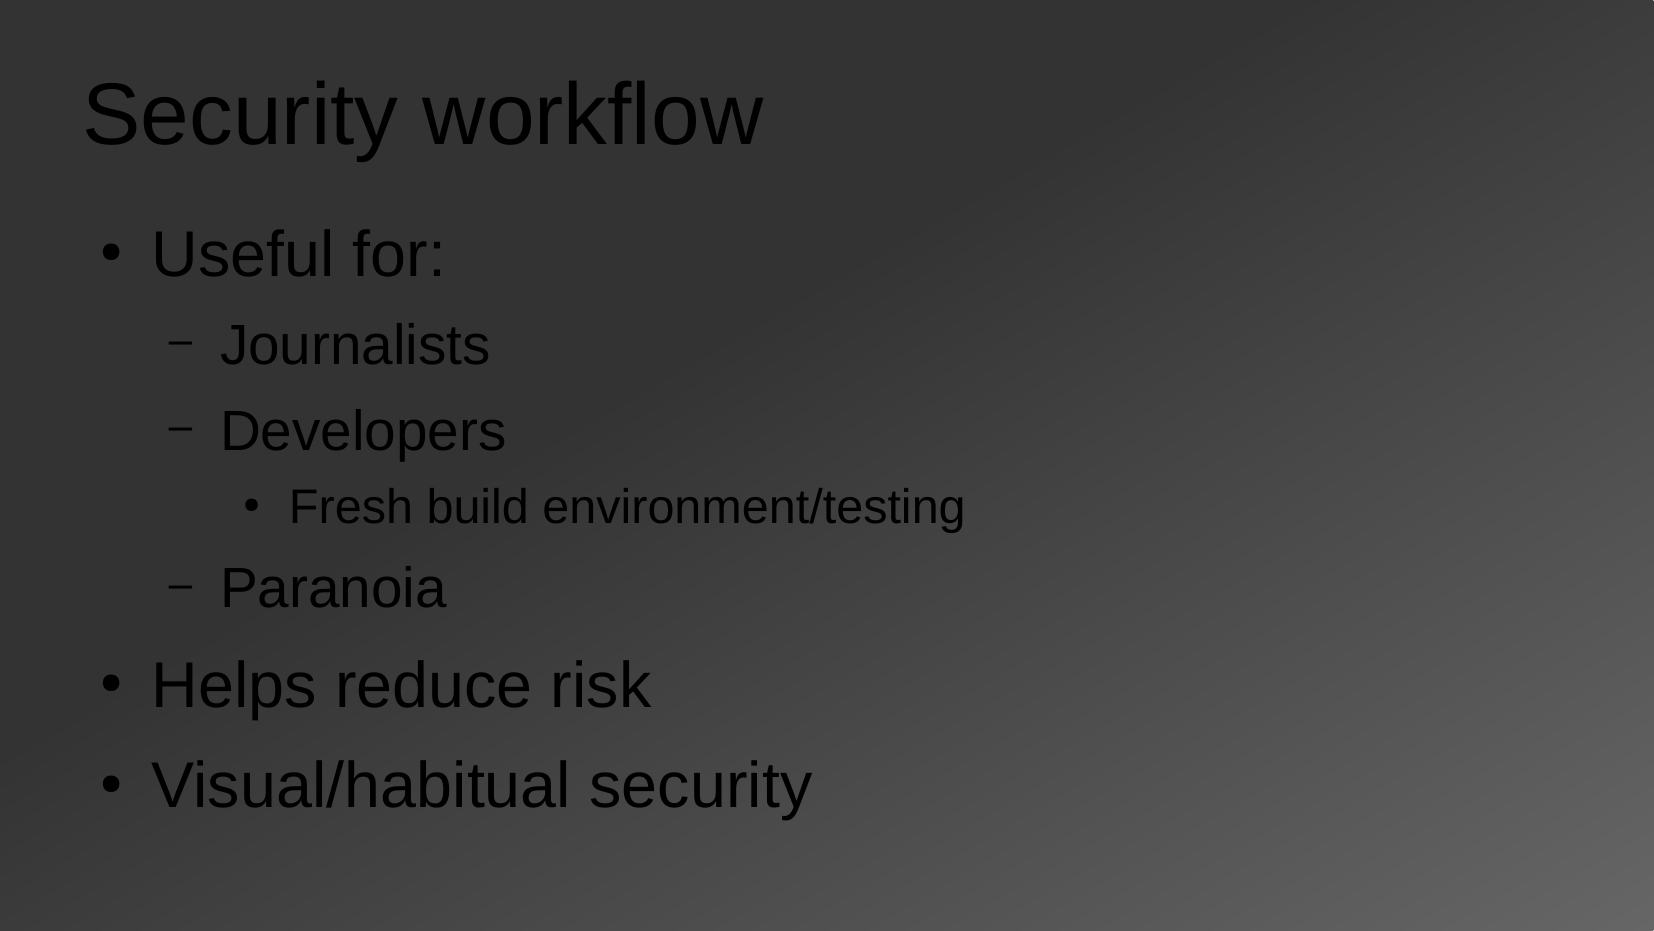

# Security workflow
Useful for:
Journalists
Developers
Fresh build environment/testing
Paranoia
Helps reduce risk
Visual/habitual security